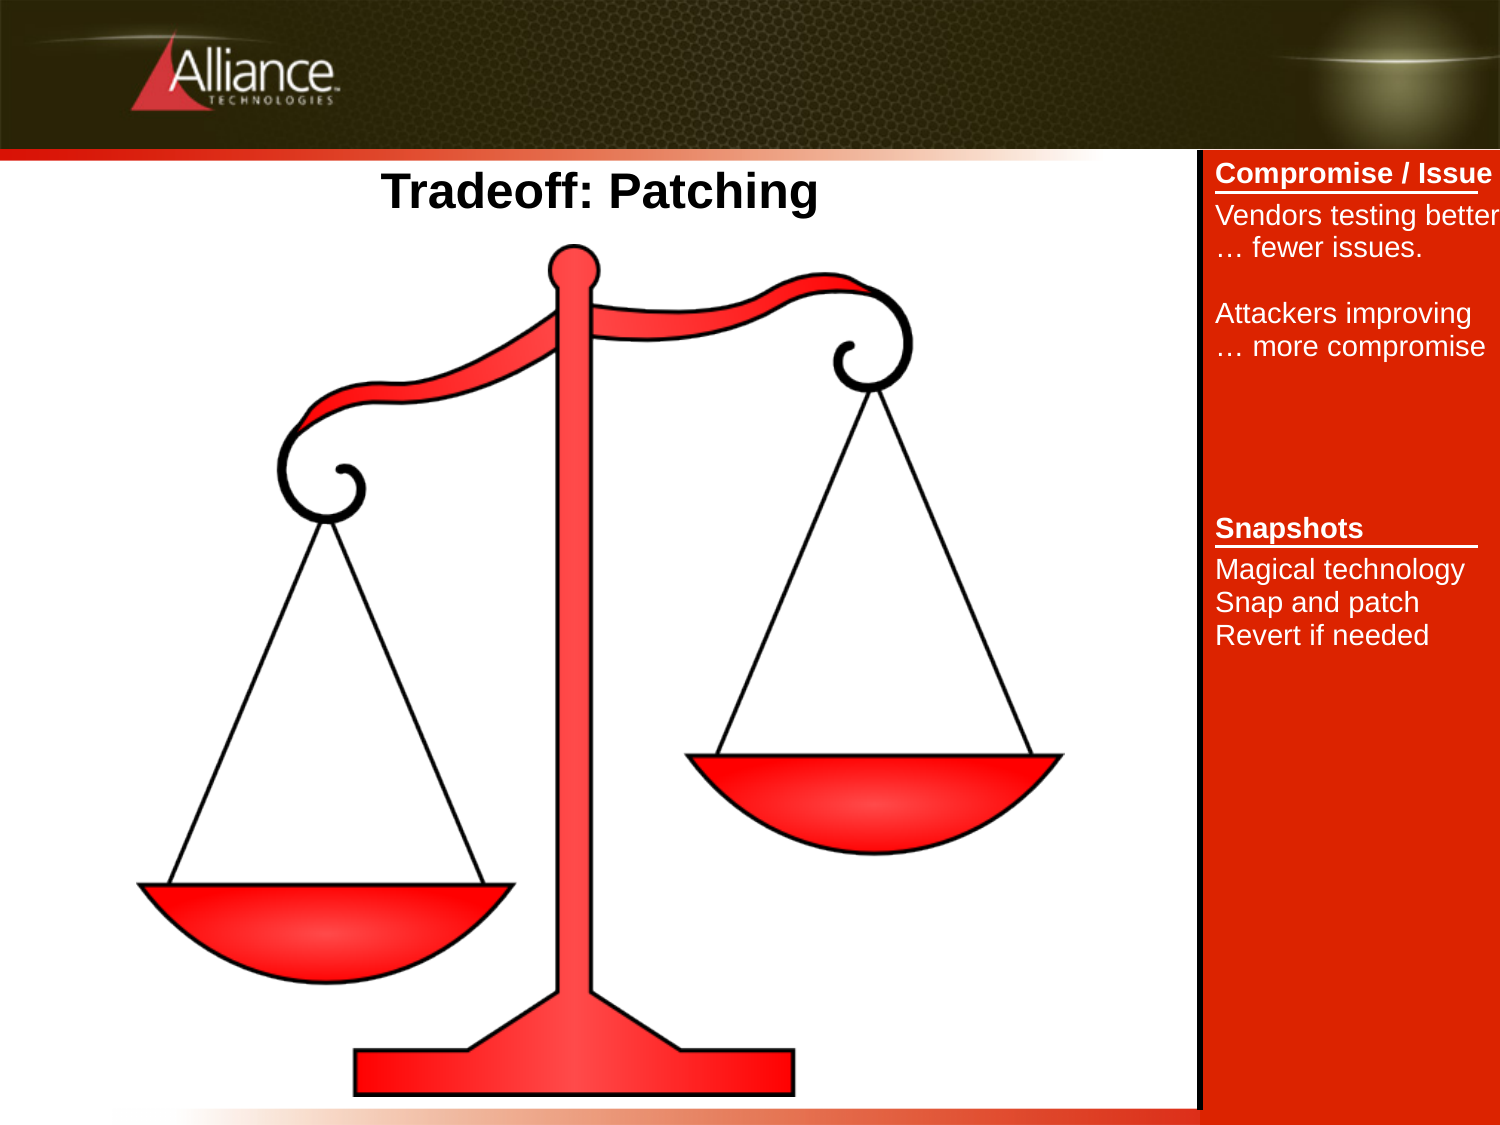

Compromise / Issue
Tradeoff: Patching
Vendors testing better … fewer issues.
Attackers improving
… more compromise
Snapshots
Magical technology
Snap and patch
Revert if needed